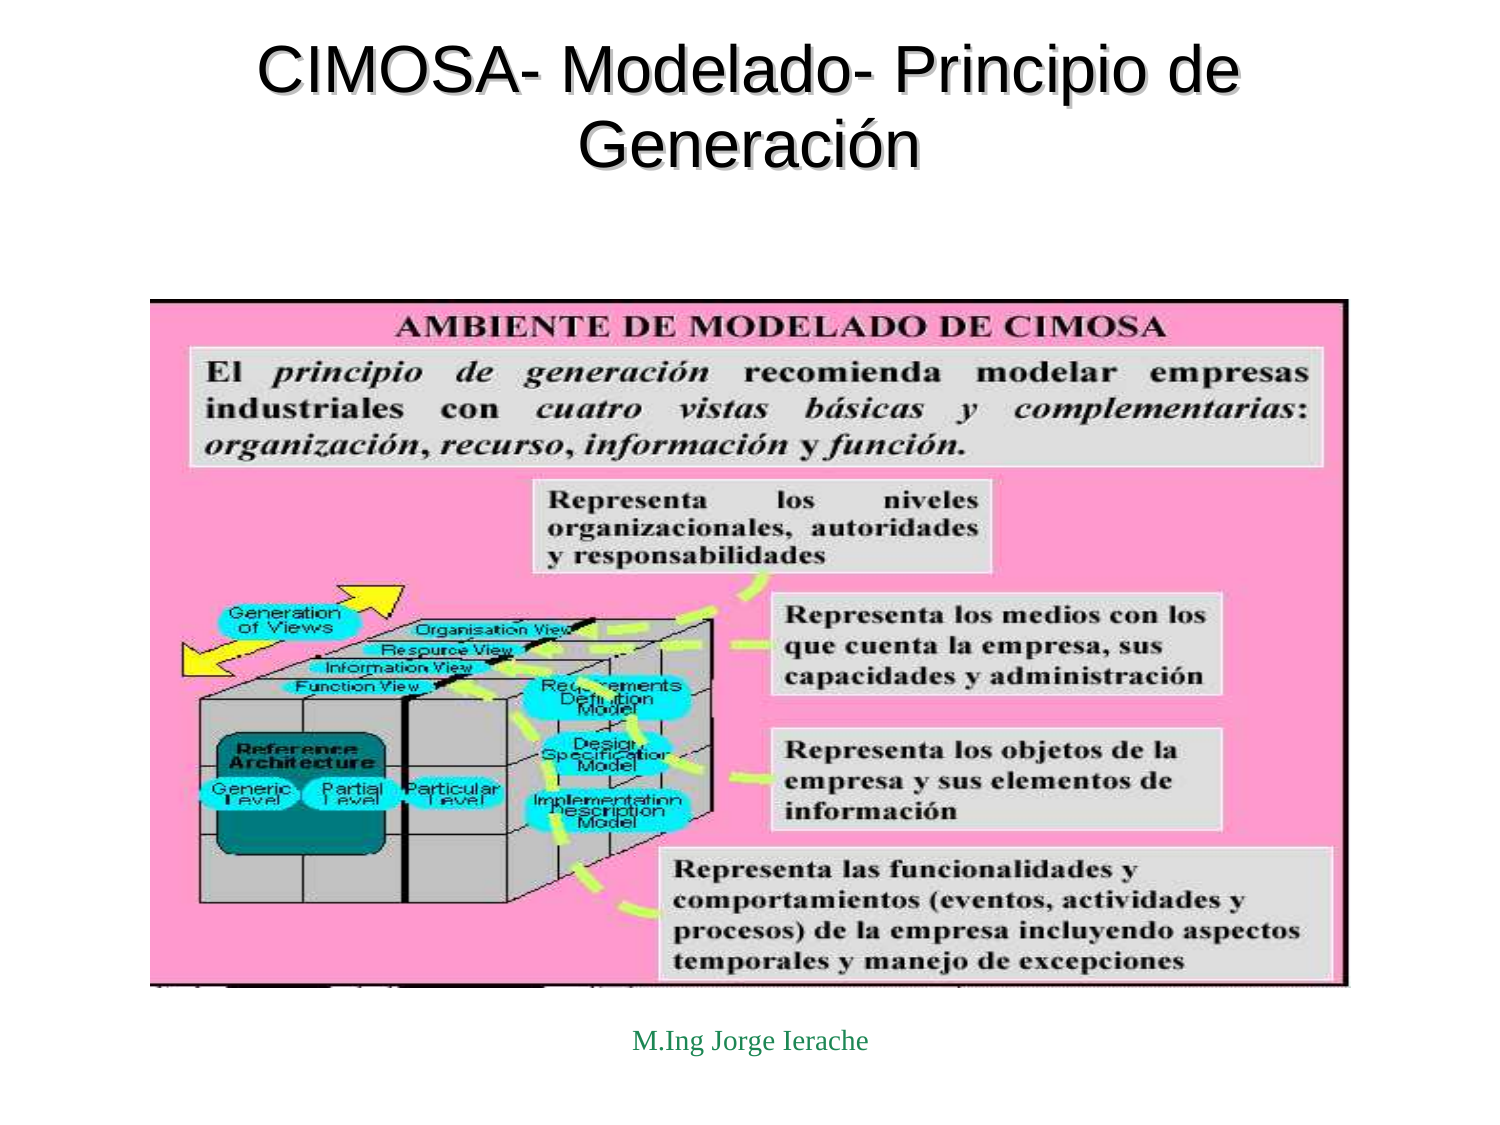

# CIMOSA- Modelado- Principio de Generación
M.Ing Jorge Ierache